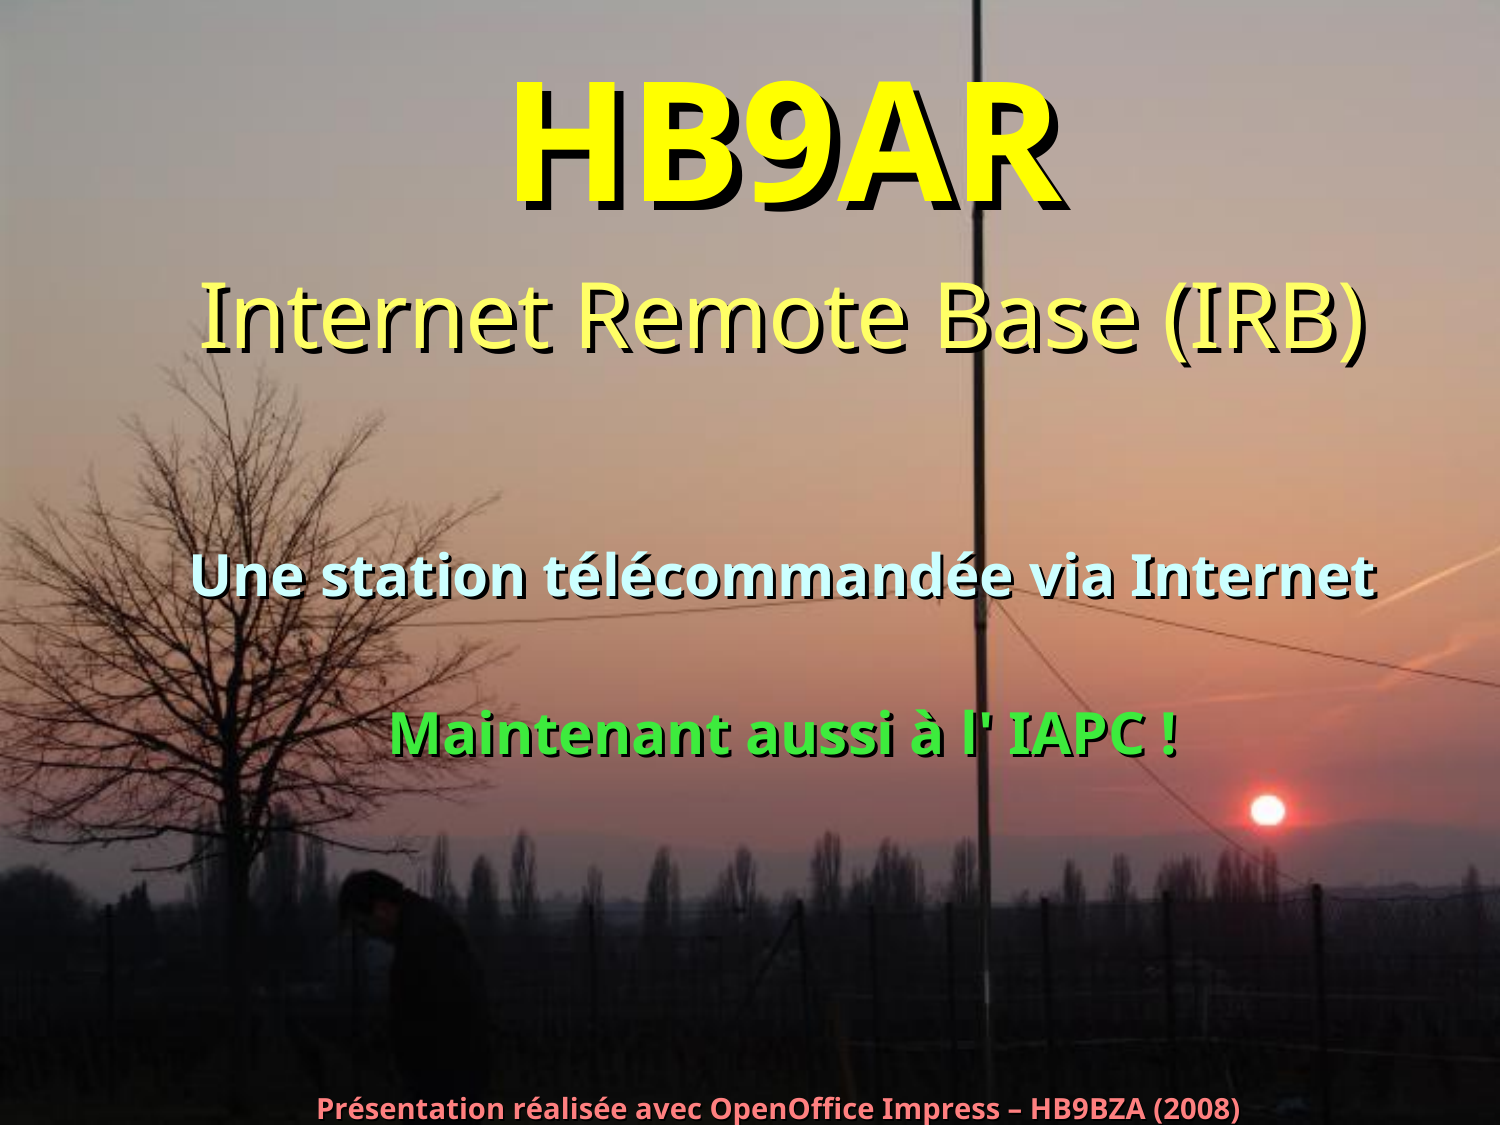

# HB9AR Internet Remote Base (IRB) Une station télécommandée via Internet Maintenant aussi à l' IAPC ! Présentation réalisée avec OpenOffice Impress – HB9BZA (2008)